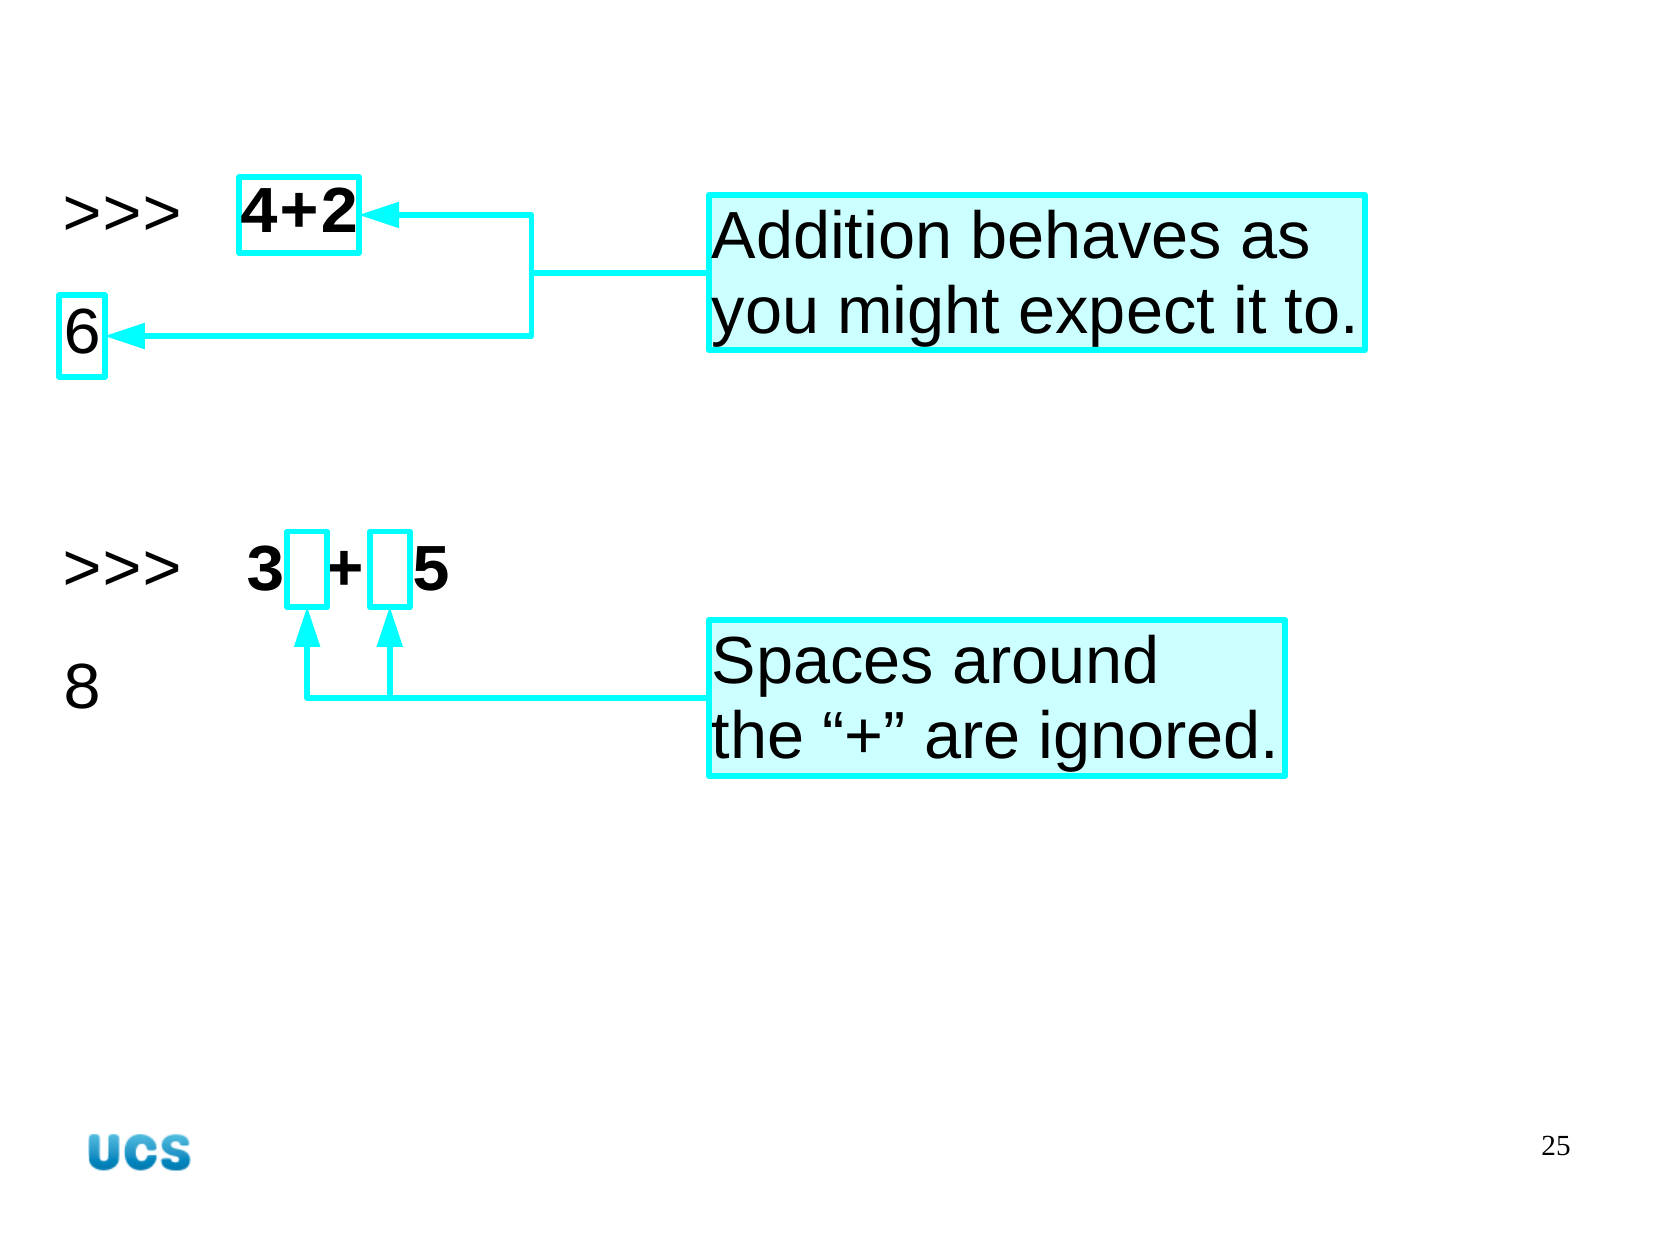

>>>
4+2
Addition behaves as
you might expect it to.
6
>>>
3
+
5
Spaces around
the “+” are ignored.
8
25